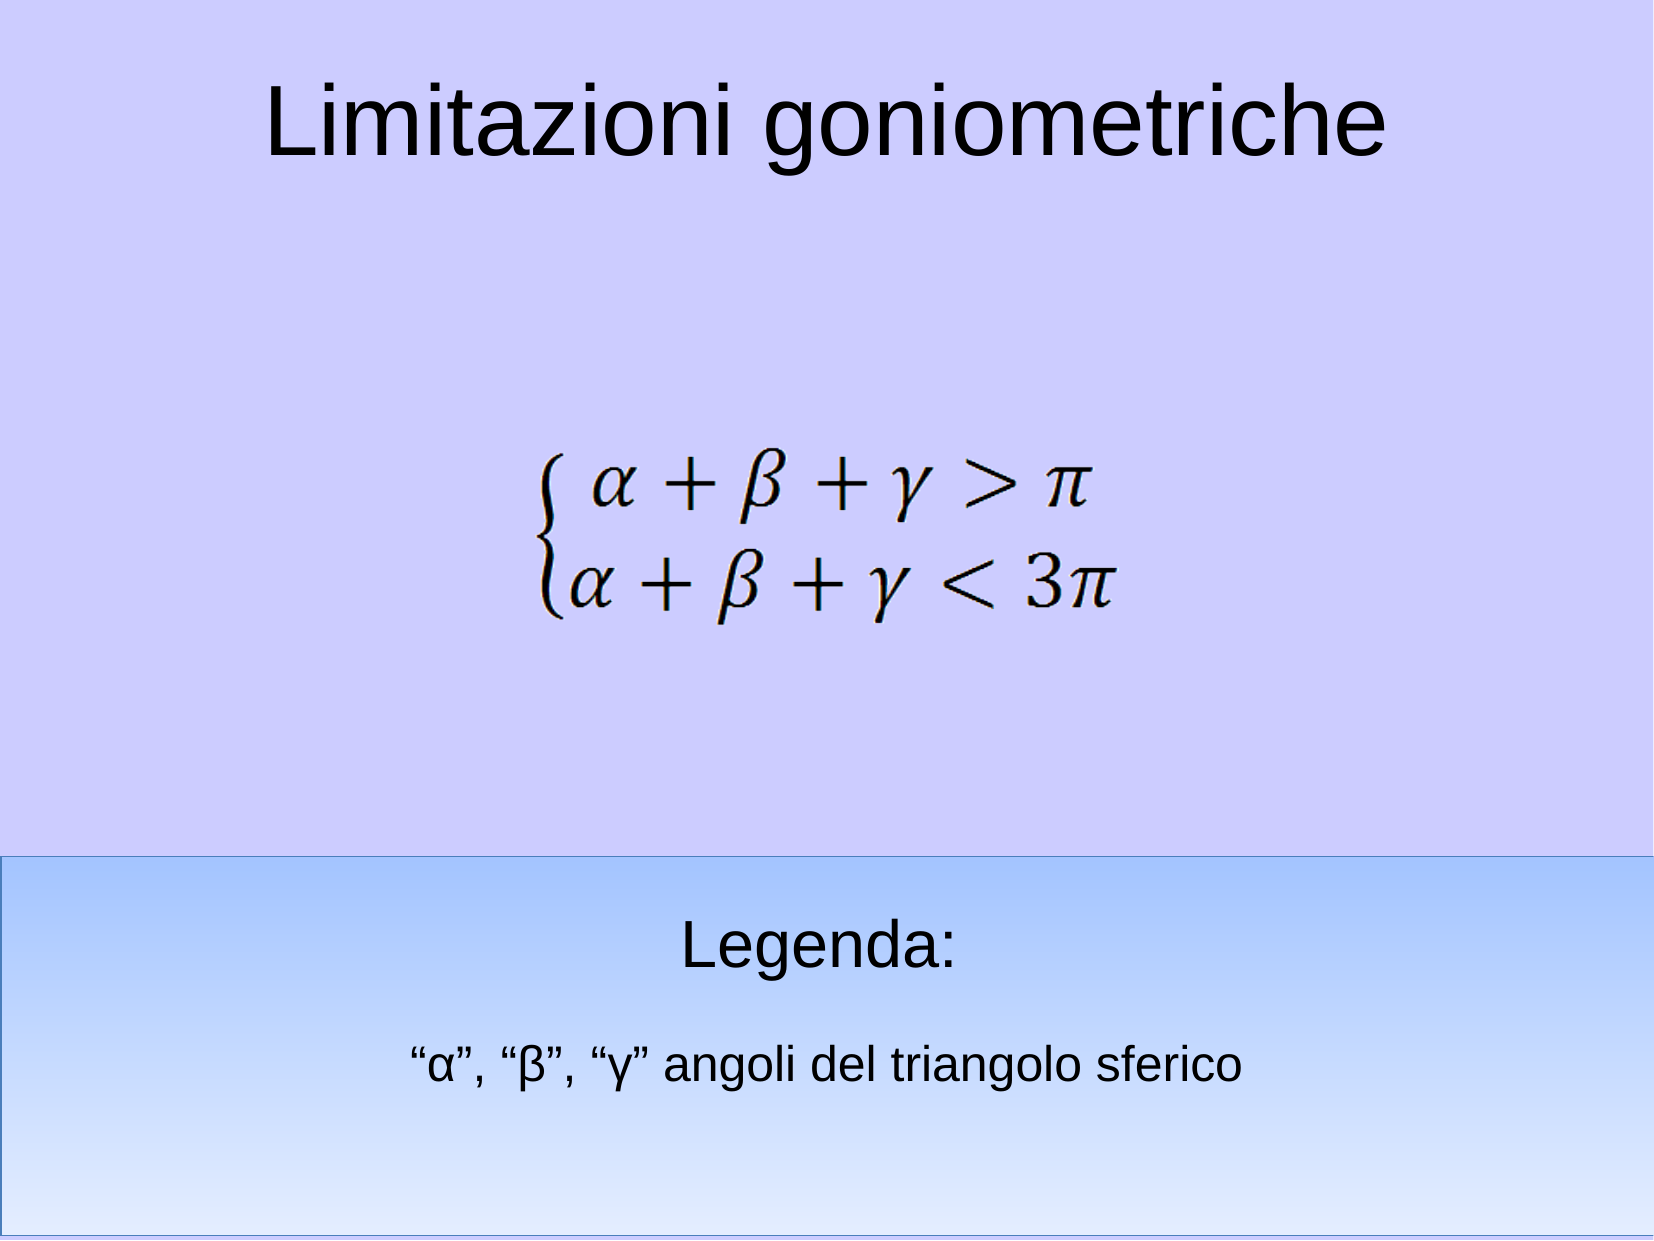

Limitazioni goniometriche
Legenda:
“α”, “β”, “γ” angoli del triangolo sferico